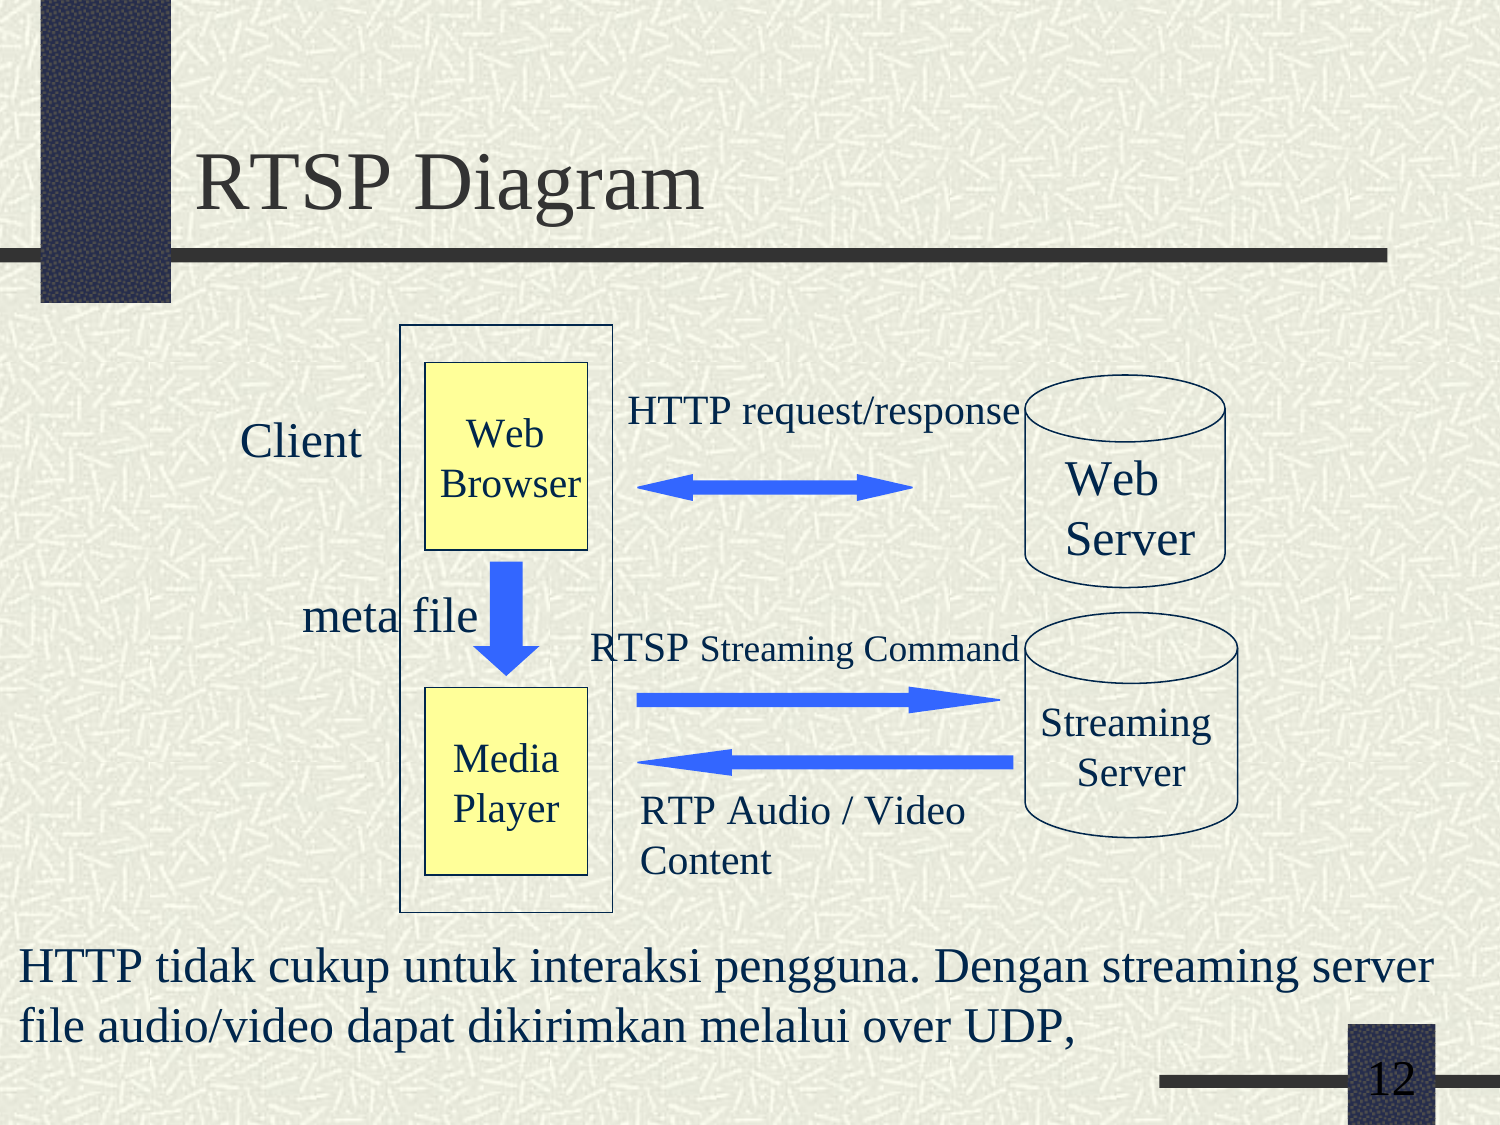

# RTSP Diagram
Web
Browser
HTTP request/response
Client
Web
Server
meta file
RTSP Streaming Command
Media
Player
Streaming
Server
RTP Audio / Video Content
HTTP tidak cukup untuk interaksi pengguna. Dengan streaming server
file audio/video dapat dikirimkan melalui over UDP,
12